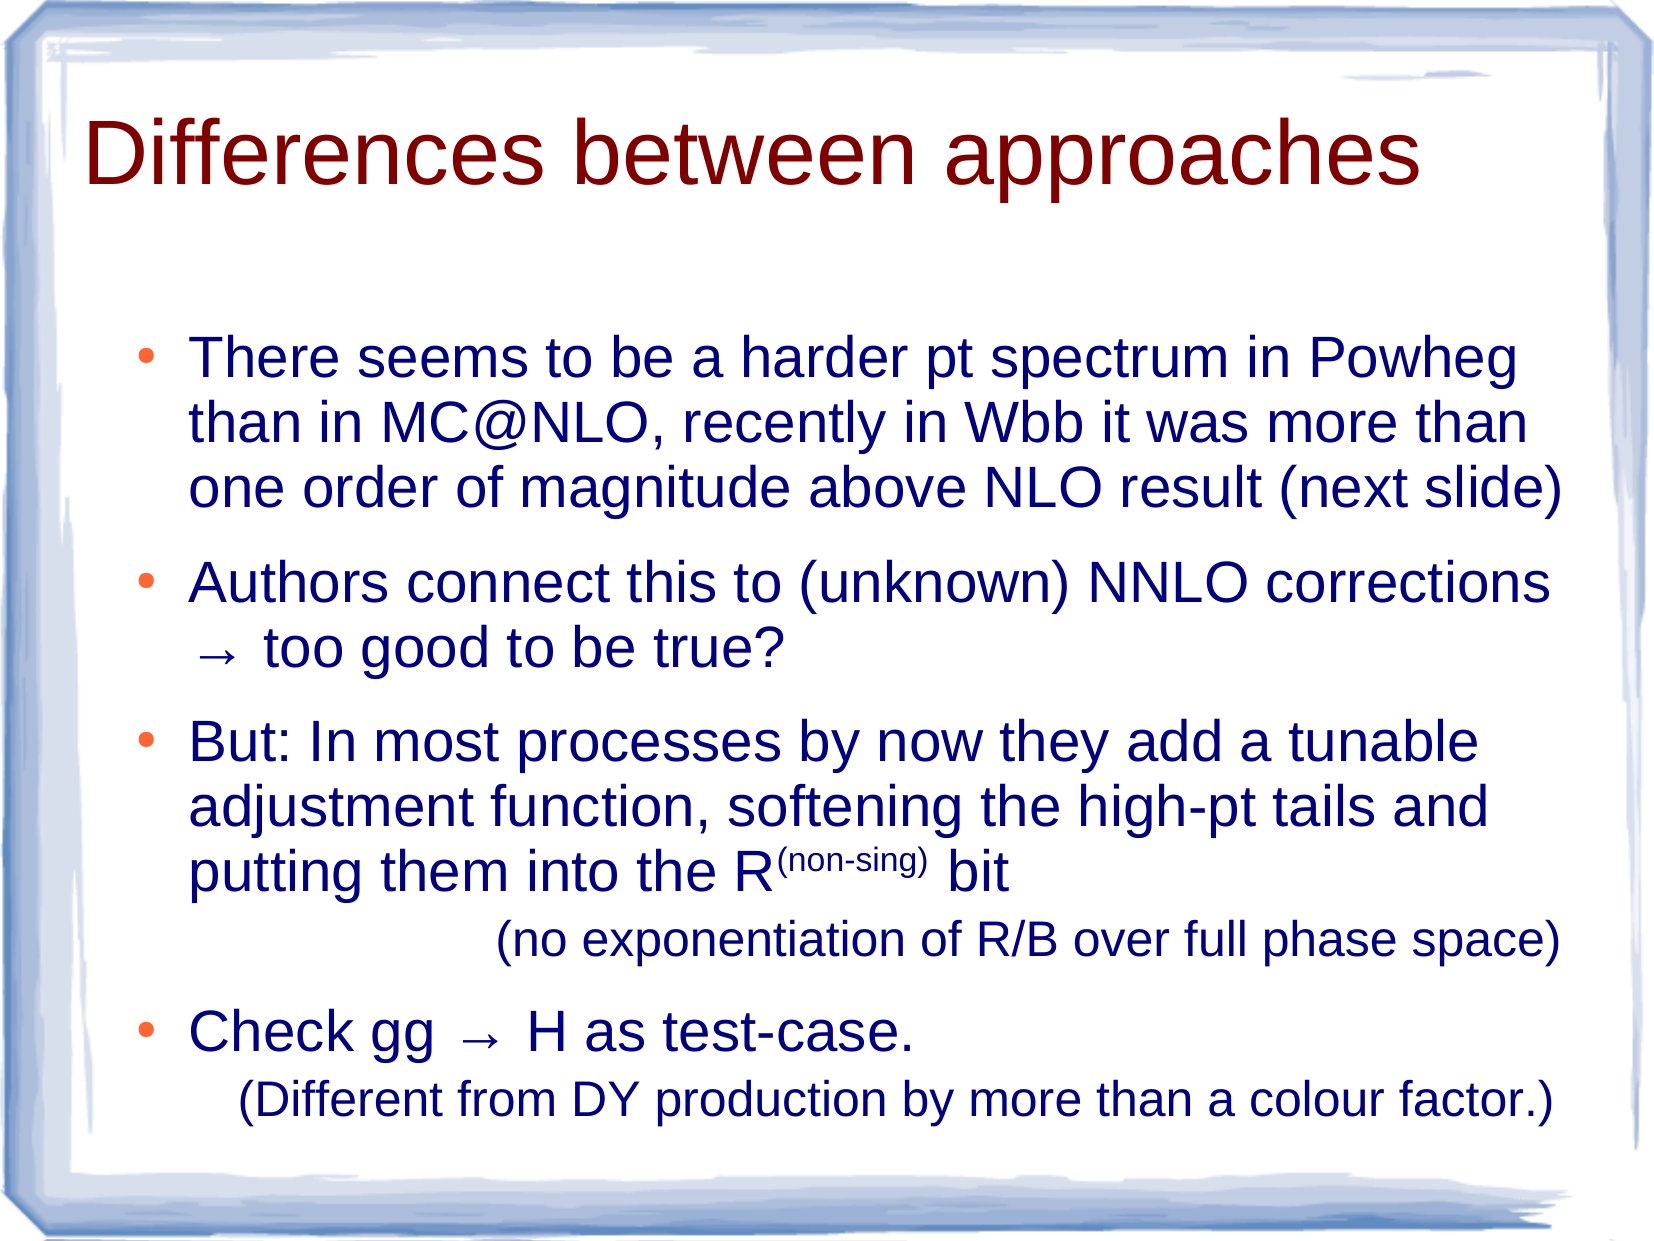

# Differences between approaches
There seems to be a harder pt spectrum in Powheg than in MC@NLO, recently in Wbb it was more than one order of magnitude above NLO result (next slide)
Authors connect this to (unknown) NNLO corrections → too good to be true?
But: In most processes by now they add a tunable adjustment function, softening the high-pt tails and putting them into the R(non-sing) bit (no exponentiation of R/B over full phase space)
Check gg → H as test-case. (Different from DY production by more than a colour factor.)